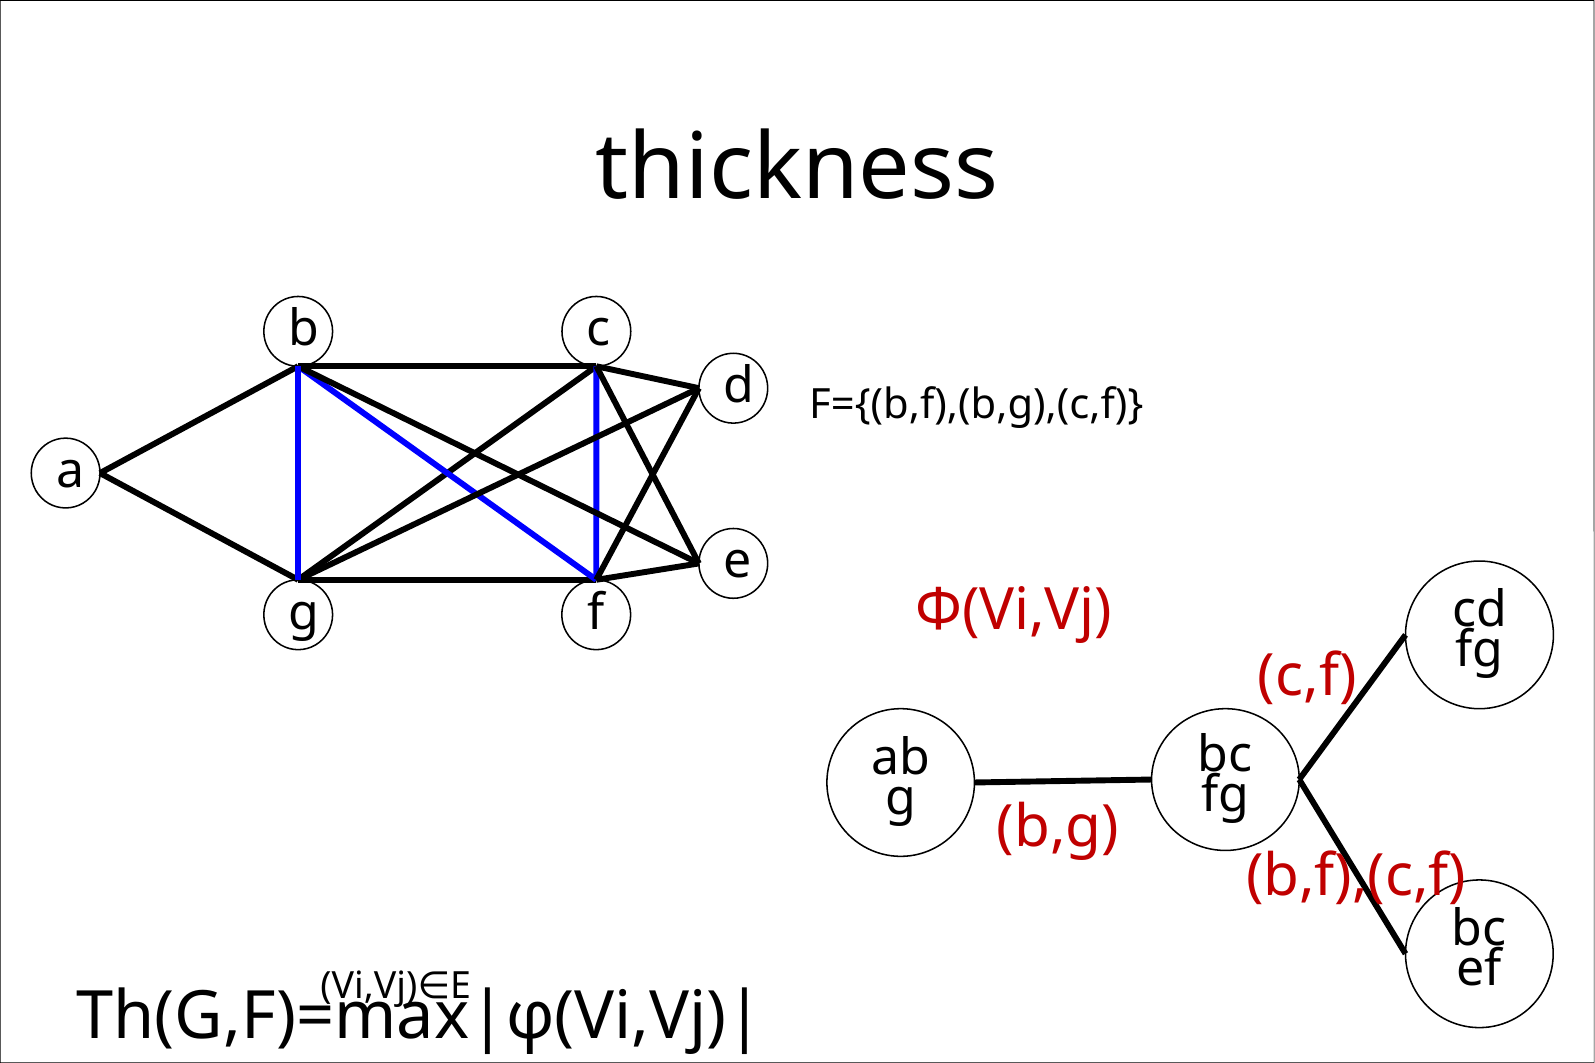

# thickness
Th(G,F)=max|φ(Vi,Vj)|
b
c
d
F={(b,f),(b,g),(c,f)}
a
e
cd
fg
Φ(Vi,Vj)‏
g
f
(c,f)‏
abg
bc
fg
(b,g)‏
(b,f),(c,f)‏
bc
ef
(Vi,Vj)∈E